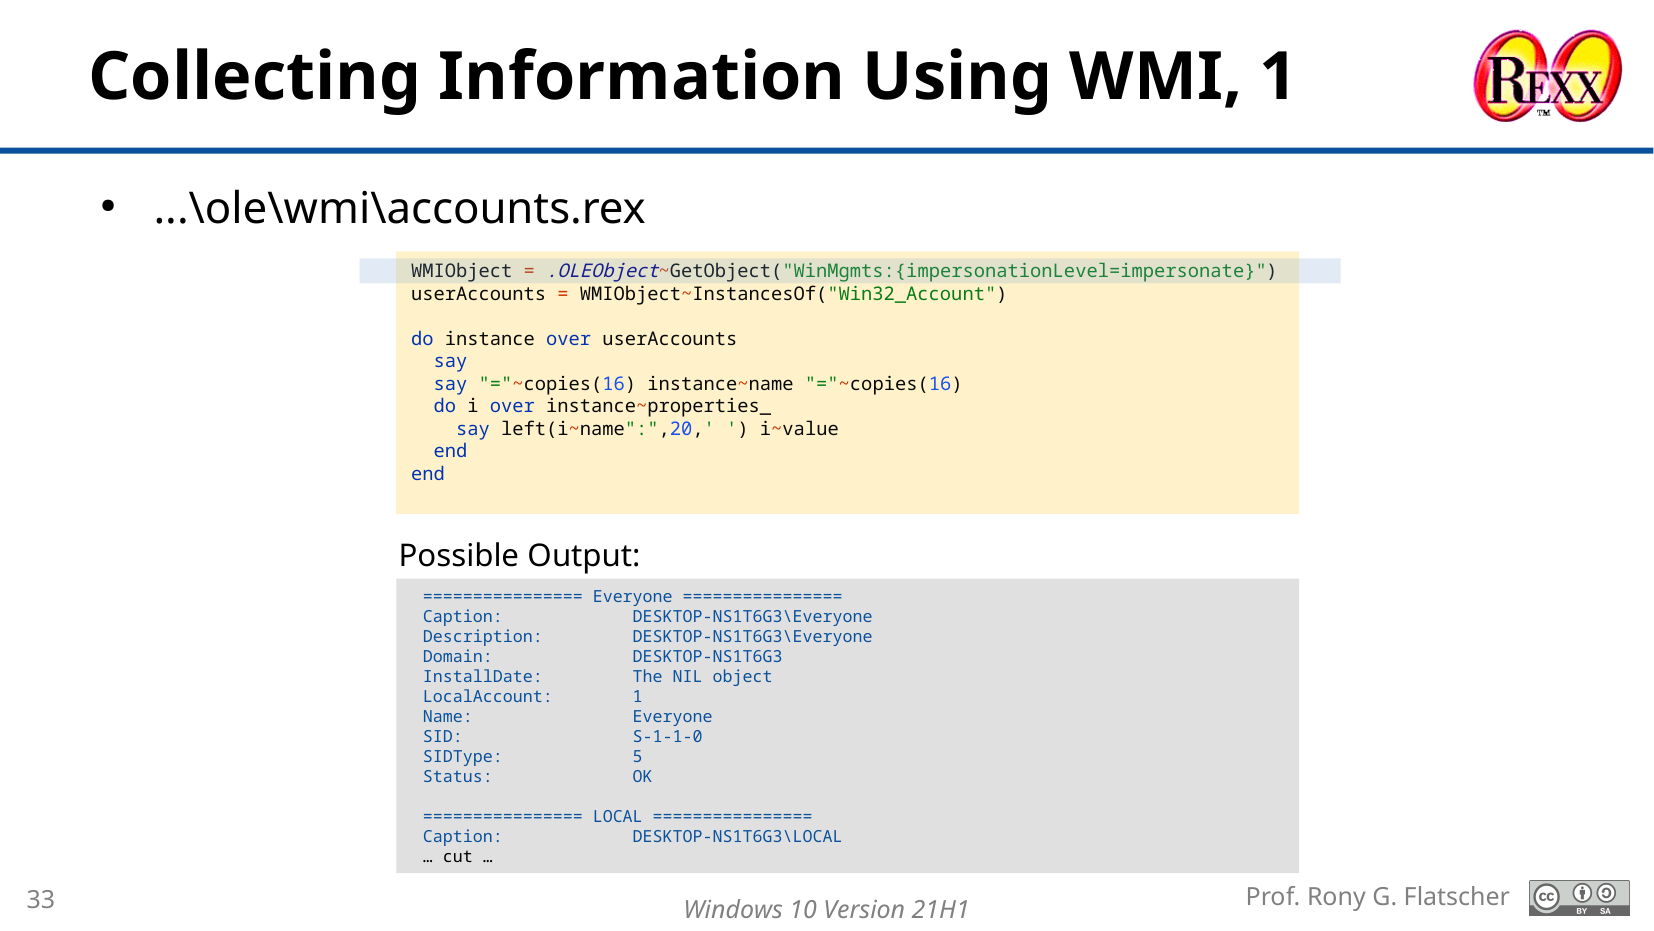

# Collecting Information Using WMI, 1
...\ole\wmi\accounts.rex
WMIObject = .OLEObject~GetObject("WinMgmts:{impersonationLevel=impersonate}")
userAccounts = WMIObject~InstancesOf("Win32_Account")
do instance over userAccounts
 say
 say "="~copies(16) instance~name "="~copies(16)
 do i over instance~properties_
 say left(i~name":",20,' ') i~value
 end
end
Possible Output:
================ Everyone ================
Caption: DESKTOP-NS1T6G3\Everyone
Description: DESKTOP-NS1T6G3\Everyone
Domain: DESKTOP-NS1T6G3
InstallDate: The NIL object
LocalAccount: 1
Name: Everyone
SID: S-1-1-0
SIDType: 5
Status: OK
================ LOCAL ================
Caption: DESKTOP-NS1T6G3\LOCAL
… cut …
Windows 10 Version 21H1